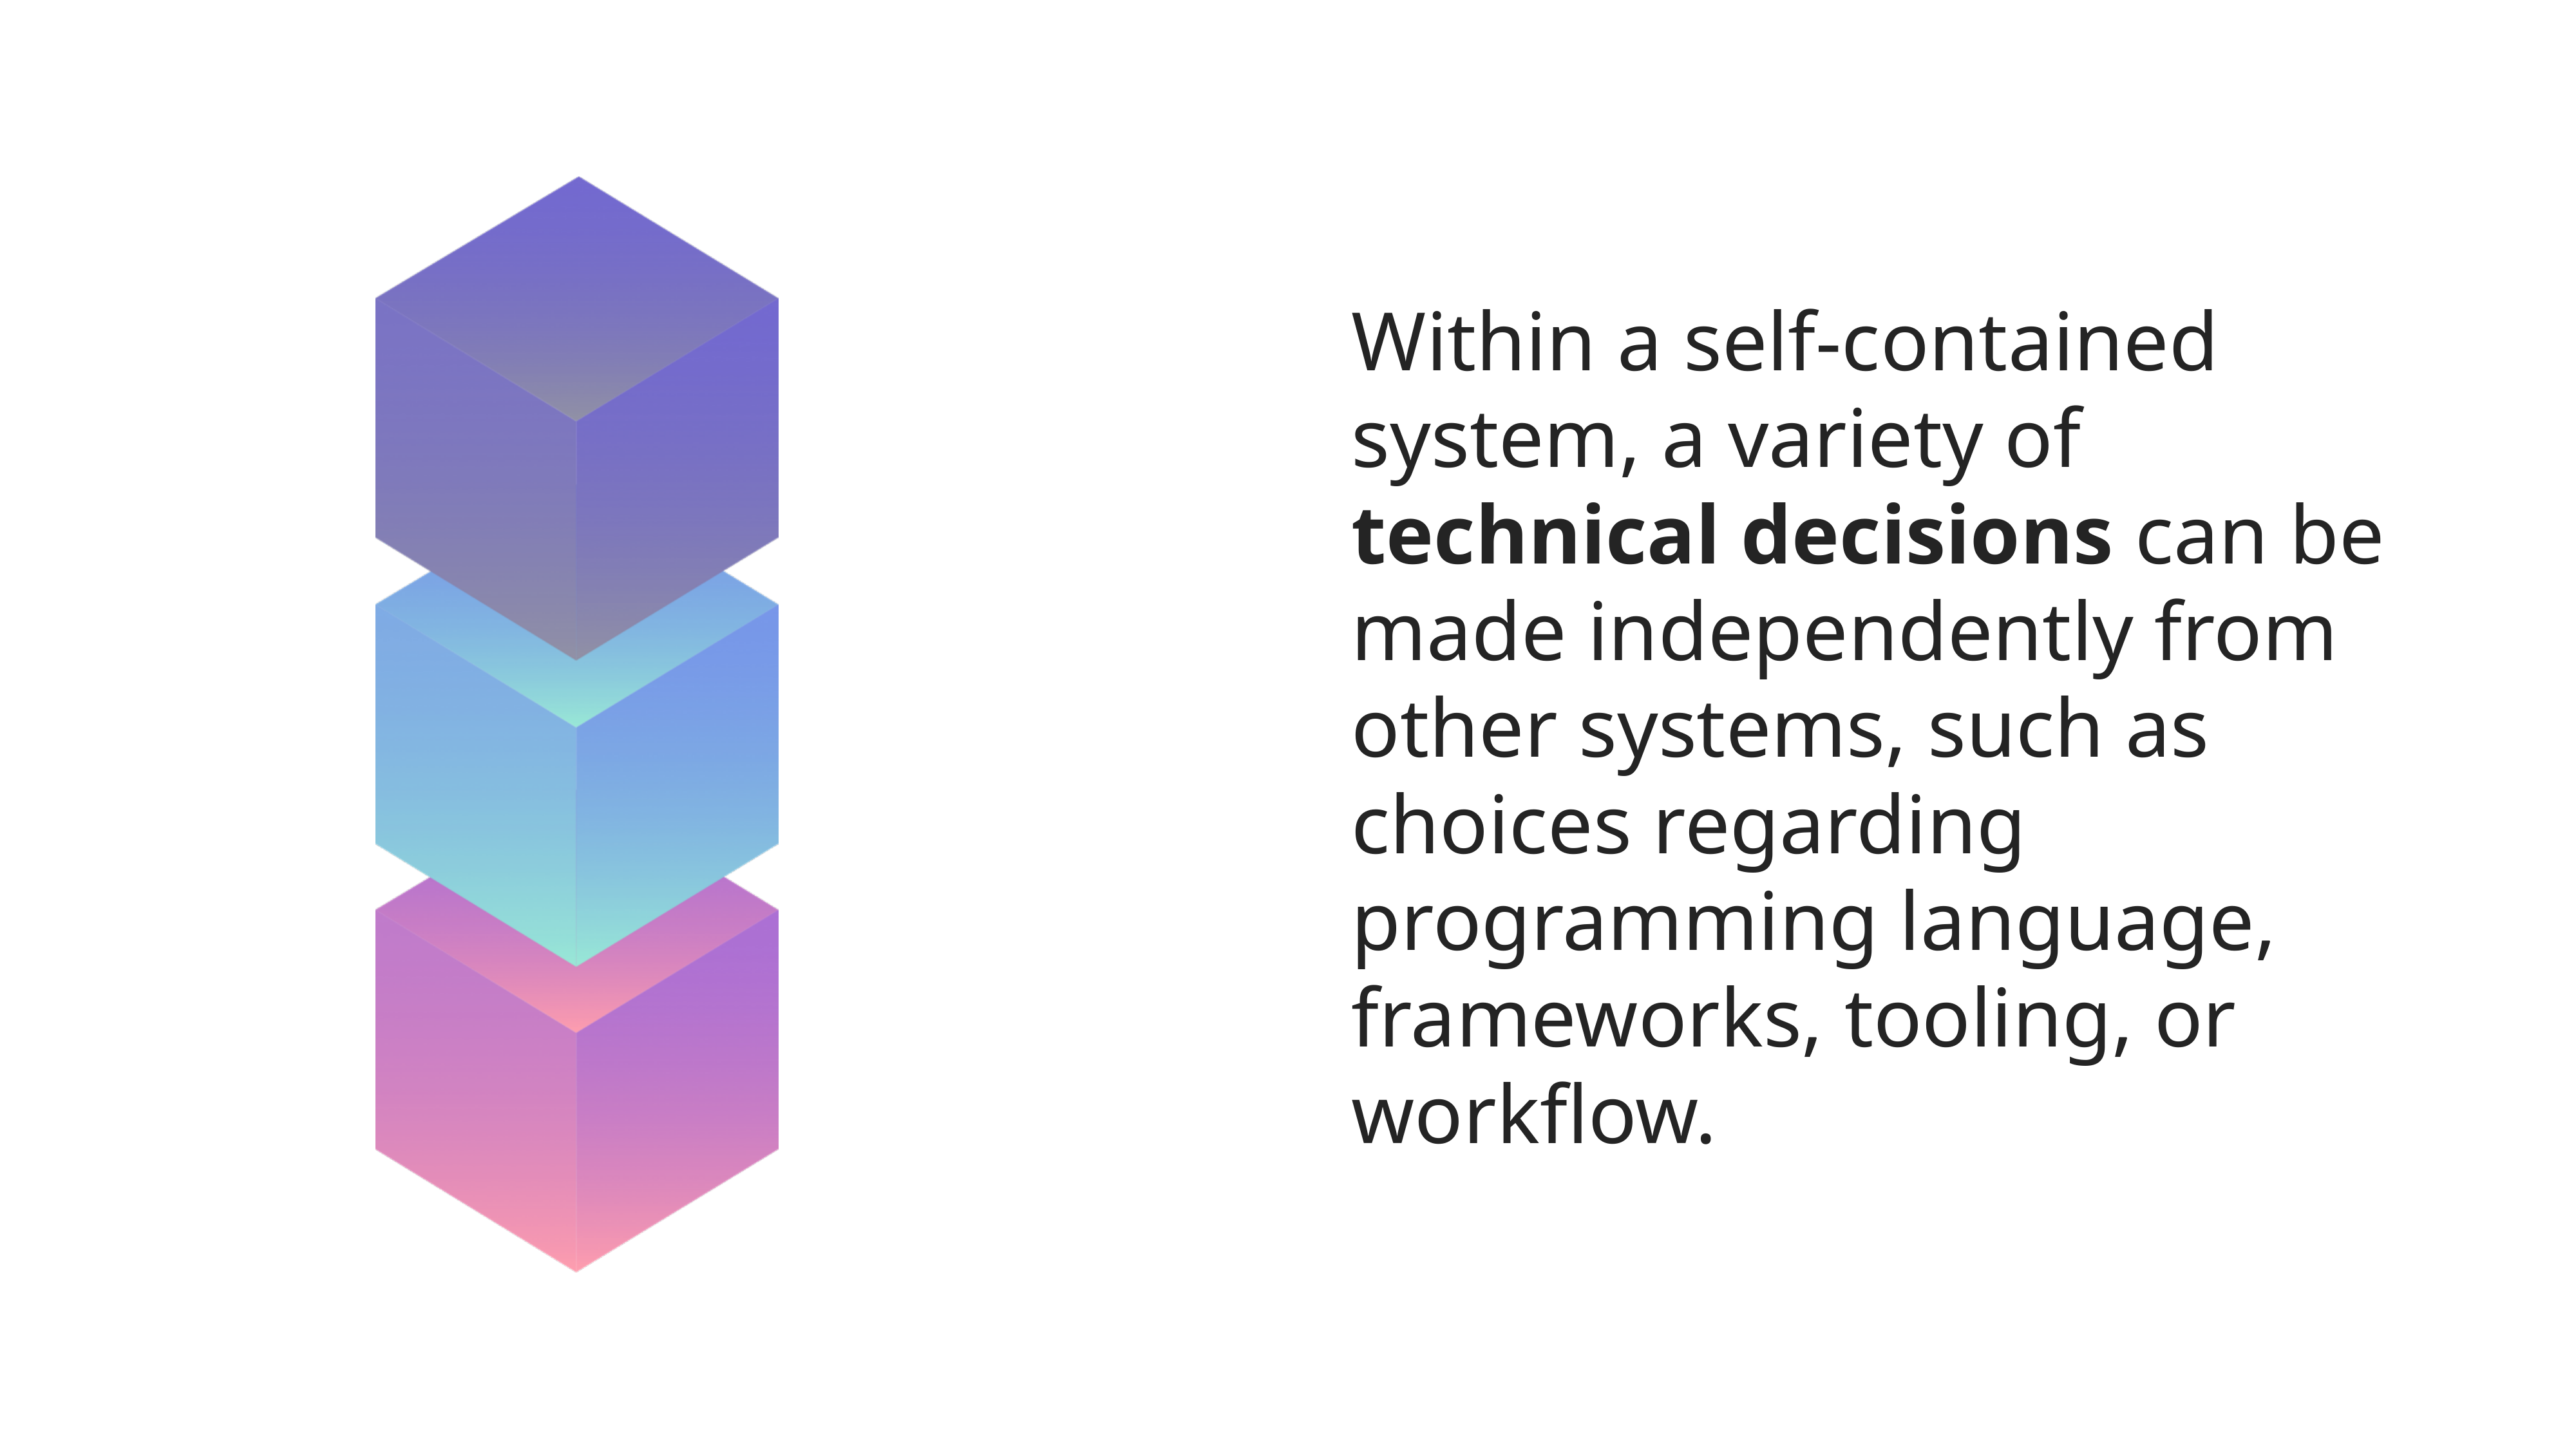

# Within a self-contained system, a variety of technical decisions can be made independently from other systems, such as choices regarding programming language, frameworks, tooling, or workflow.